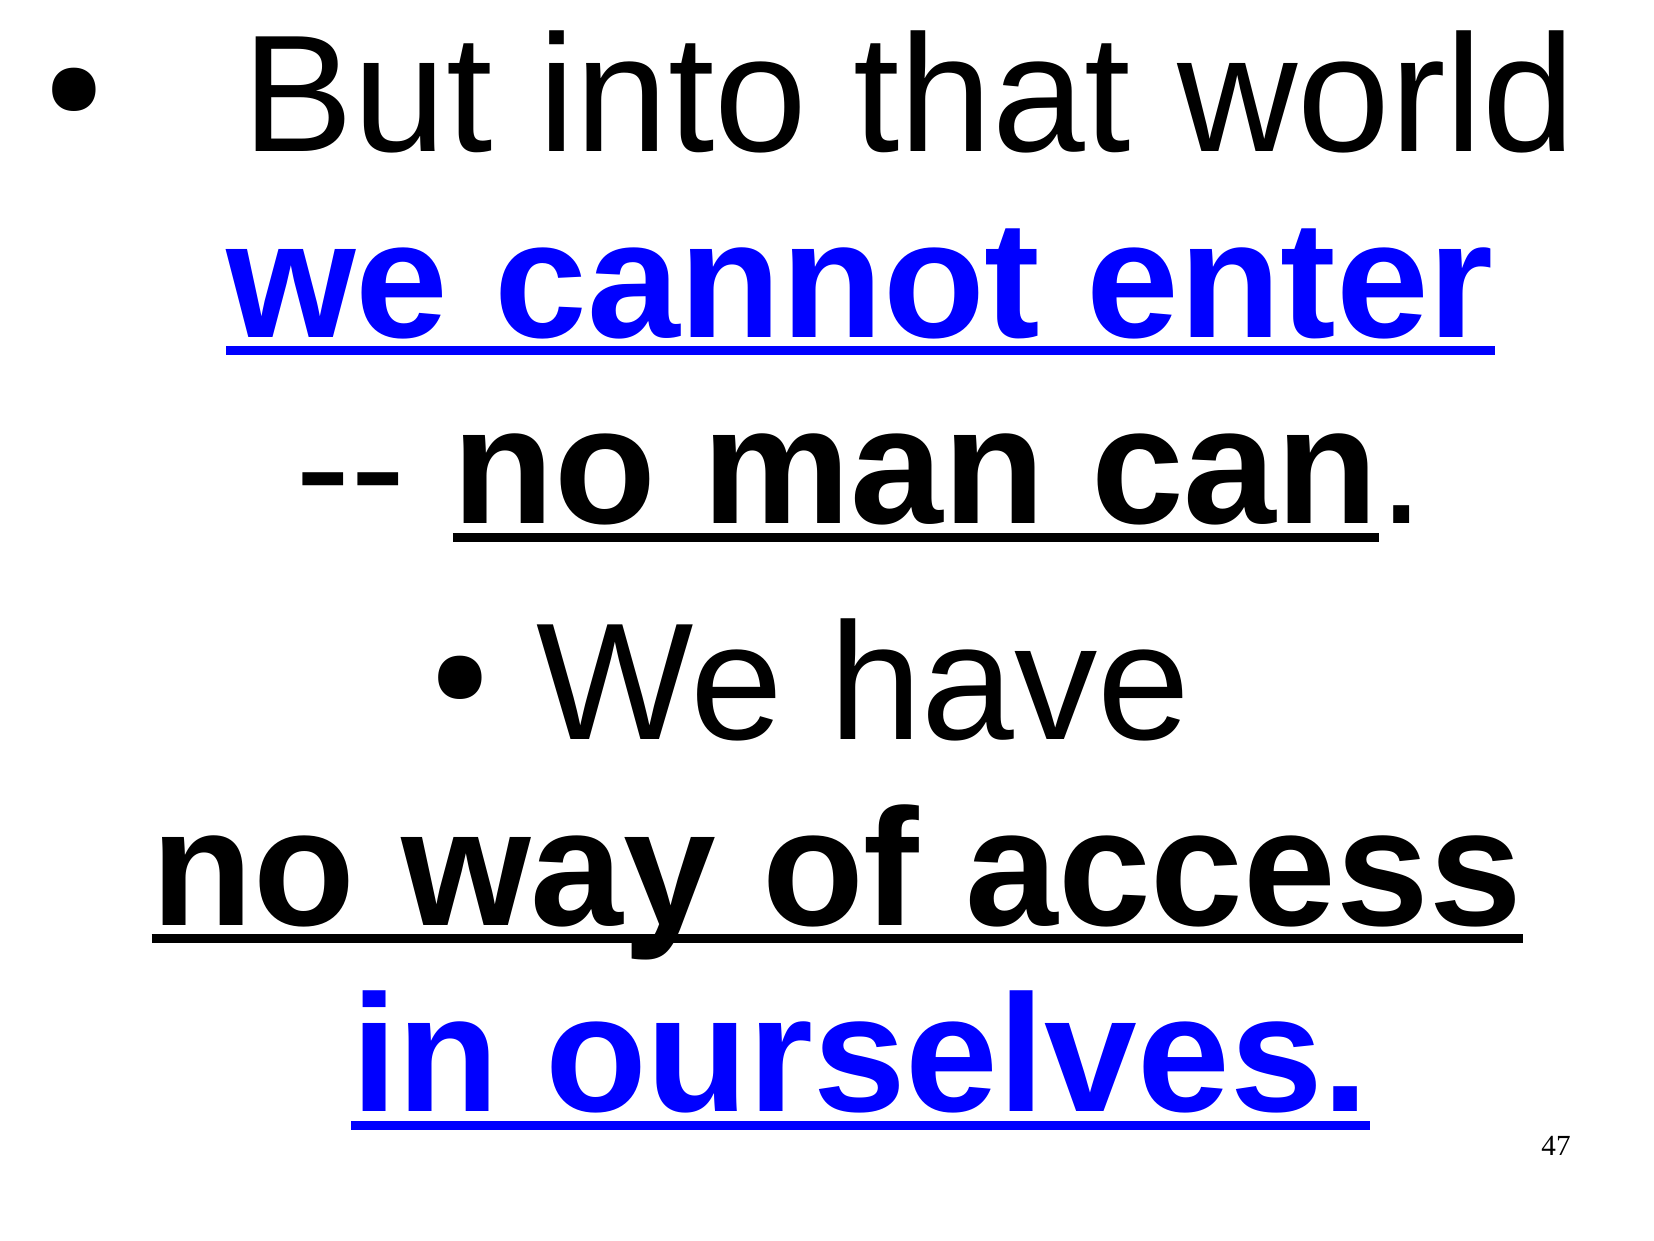

# But into that world we cannot enter -- no man can.
 We have
no way of access
in ourselves.
47